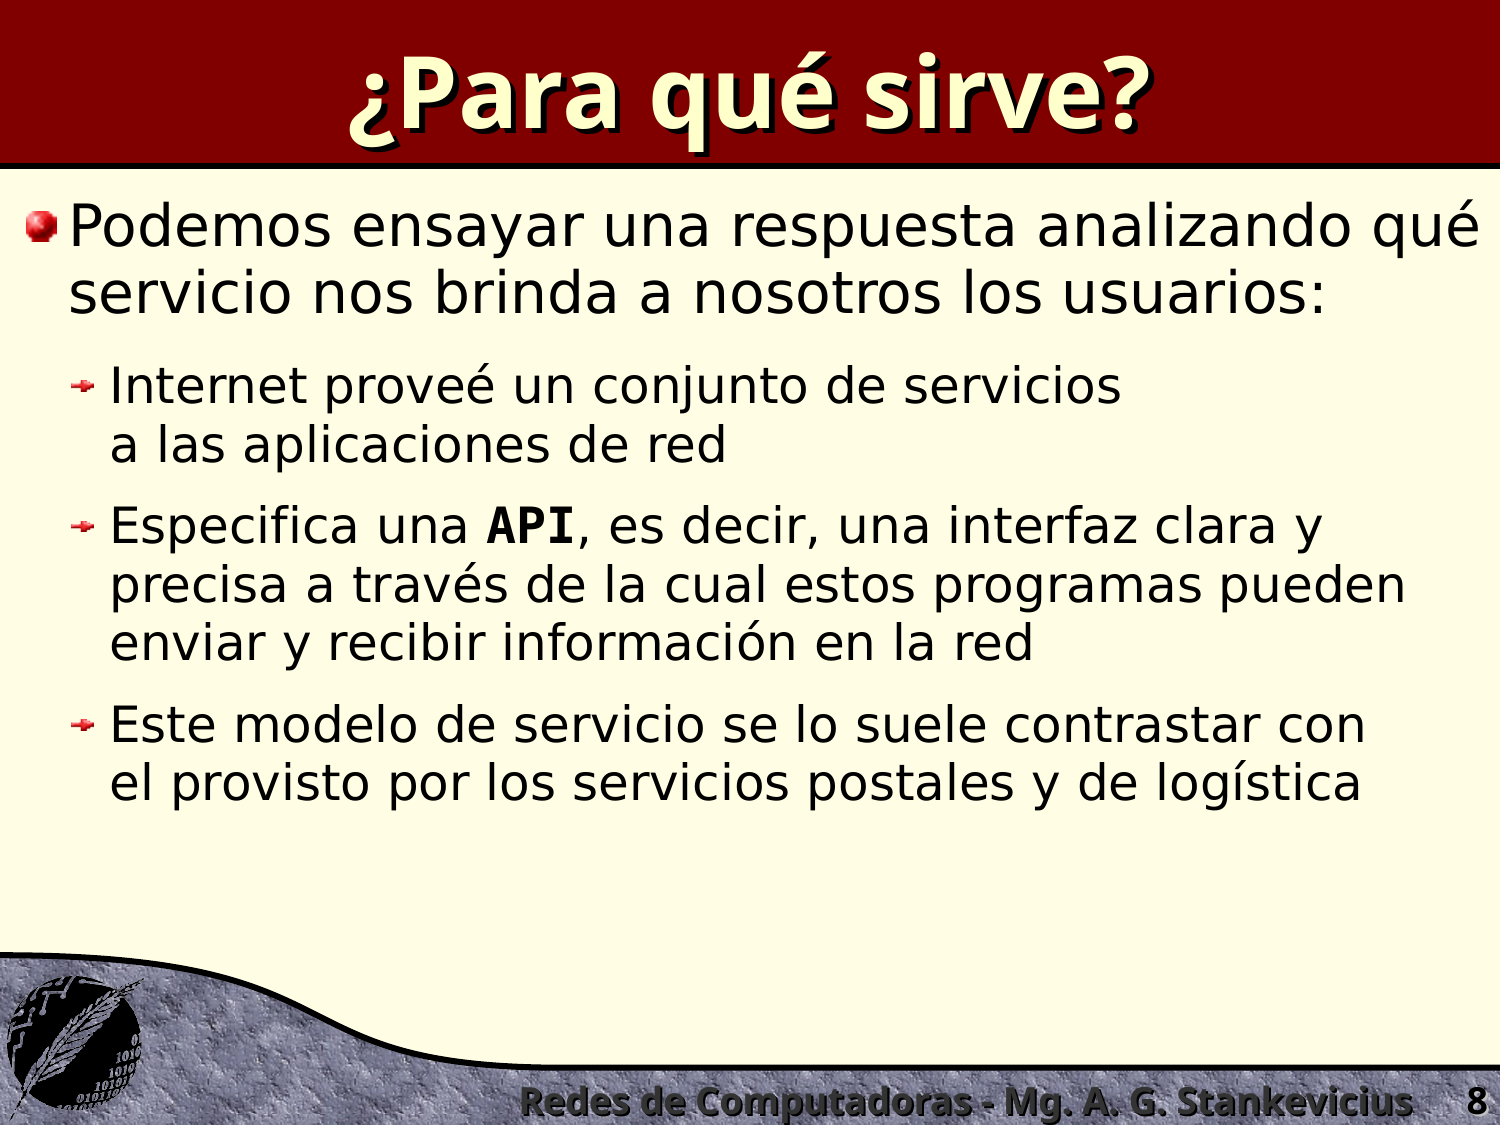

# ¿Para qué sirve?
Podemos ensayar una respuesta analizando qué servicio nos brinda a nosotros los usuarios:
Internet proveé un conjunto de servicios
a las aplicaciones de red
Especifica una API, es decir, una interfaz clara y precisa a través de la cual estos programas pueden enviar y recibir información en la red
Este modelo de servicio se lo suele contrastar con
el provisto por los servicios postales y de logística
8